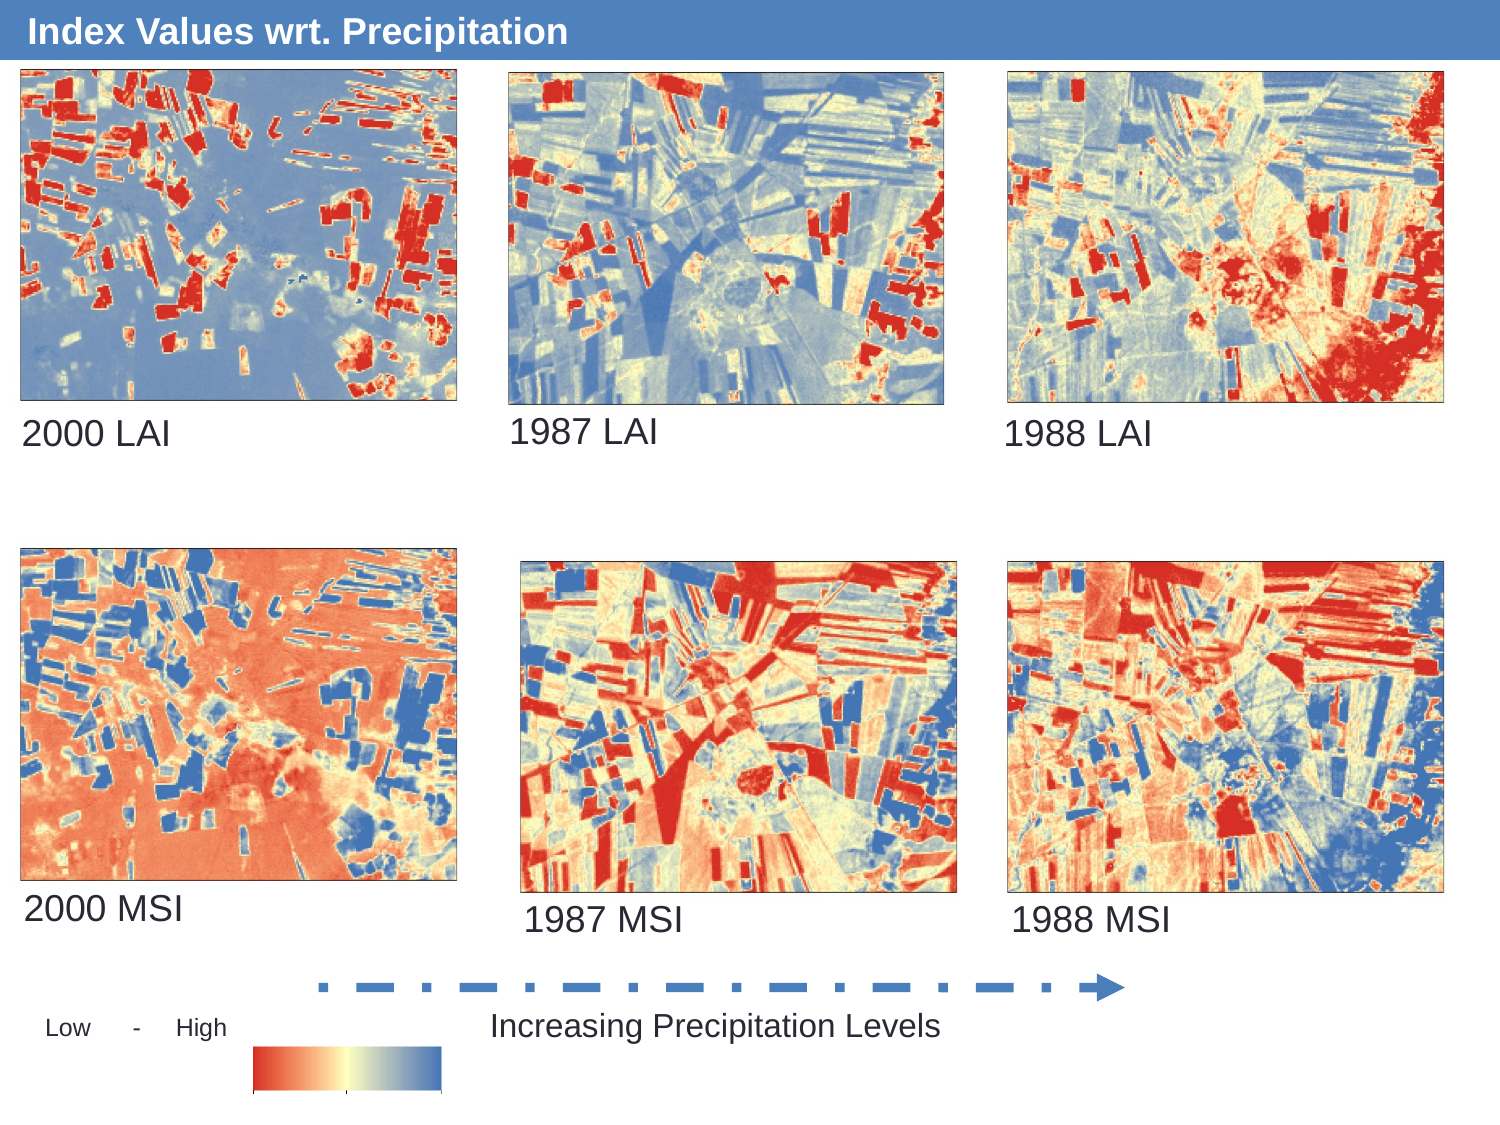

Index Values wrt. Precipitation
1987 LAI
2000 LAI
1988 LAI
2000 MSI
1987 MSI
1988 MSI
Increasing Precipitation Levels
Low - High